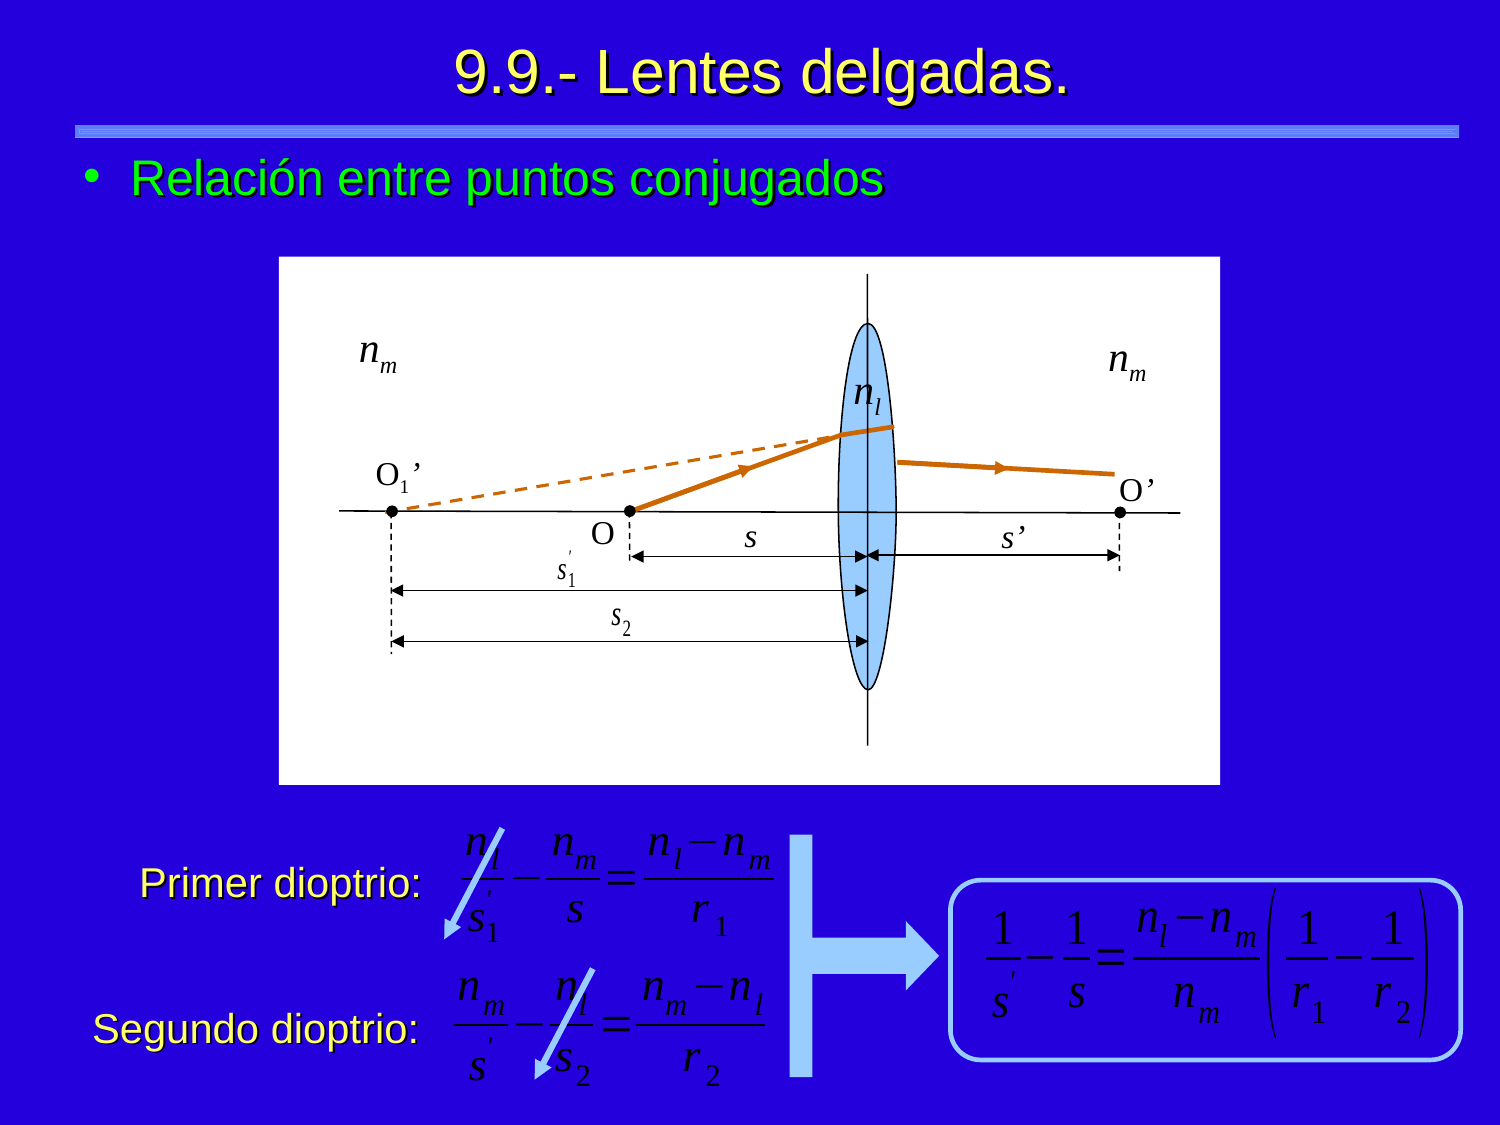

9.9.- Lentes delgadas.
Relación entre puntos conjugados
s
nm
nm
nl
O1’
O’
O
s’
Primer dioptrio:
Segundo dioptrio: